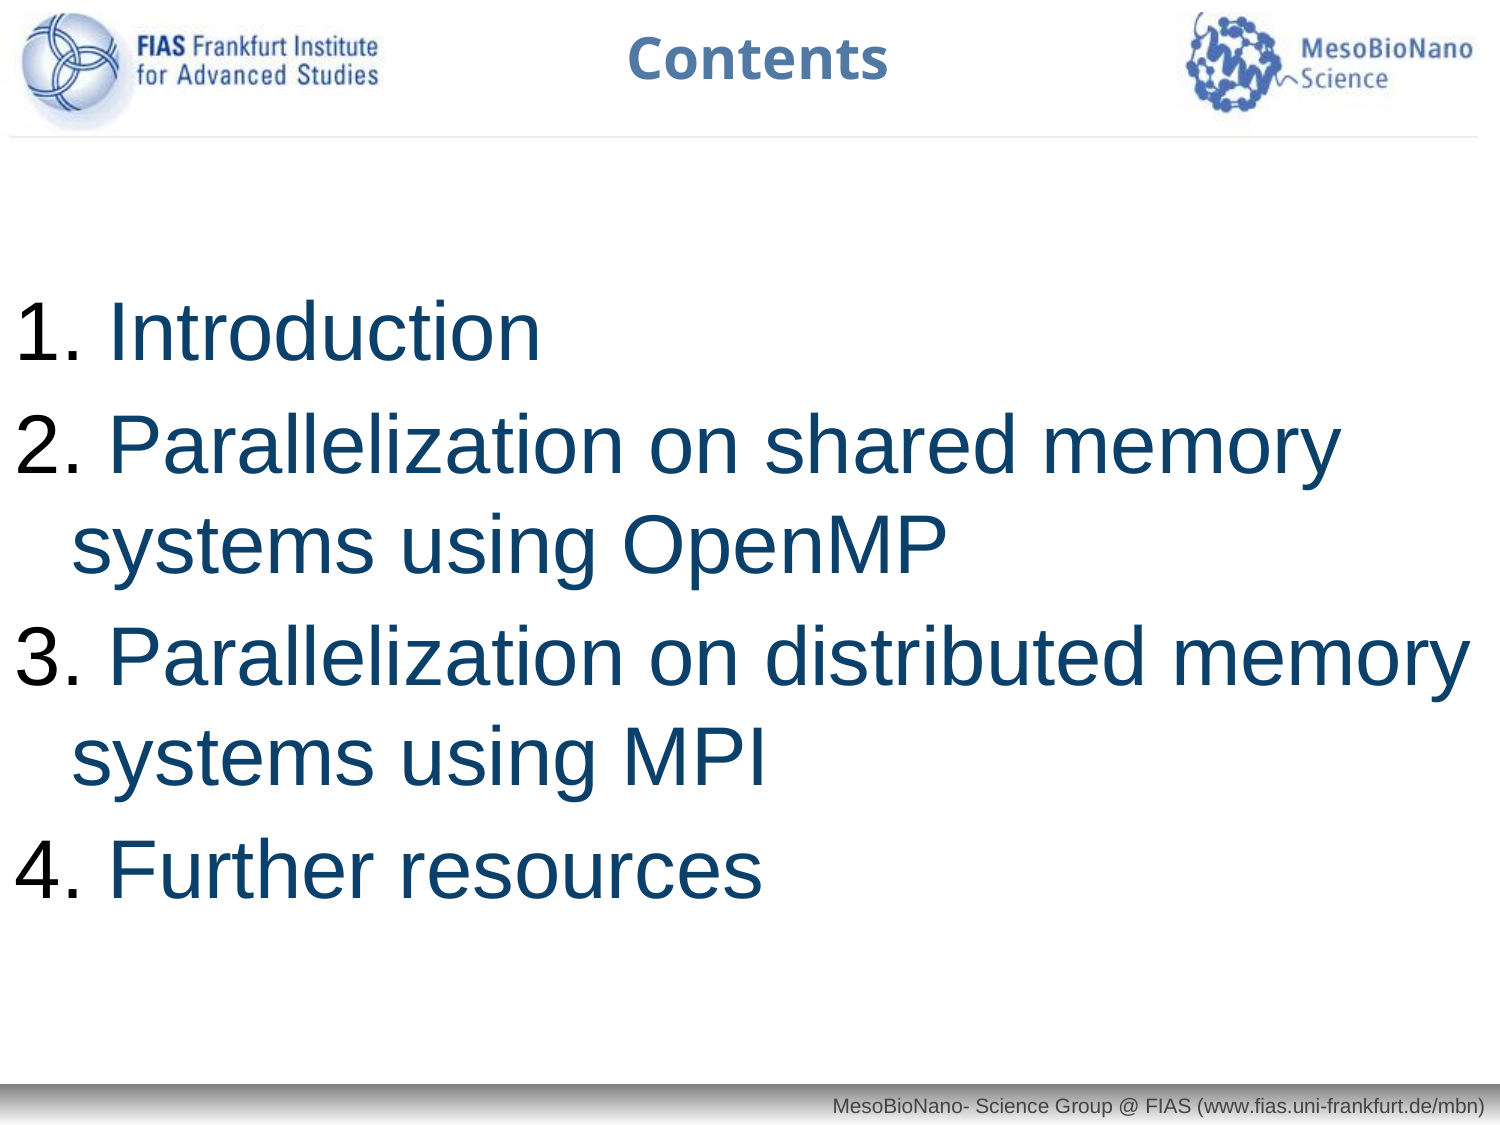

# Contents
 Introduction
 Parallelization on shared memory systems using OpenMP
 Parallelization on distributed memory systems using MPI
 Further resources